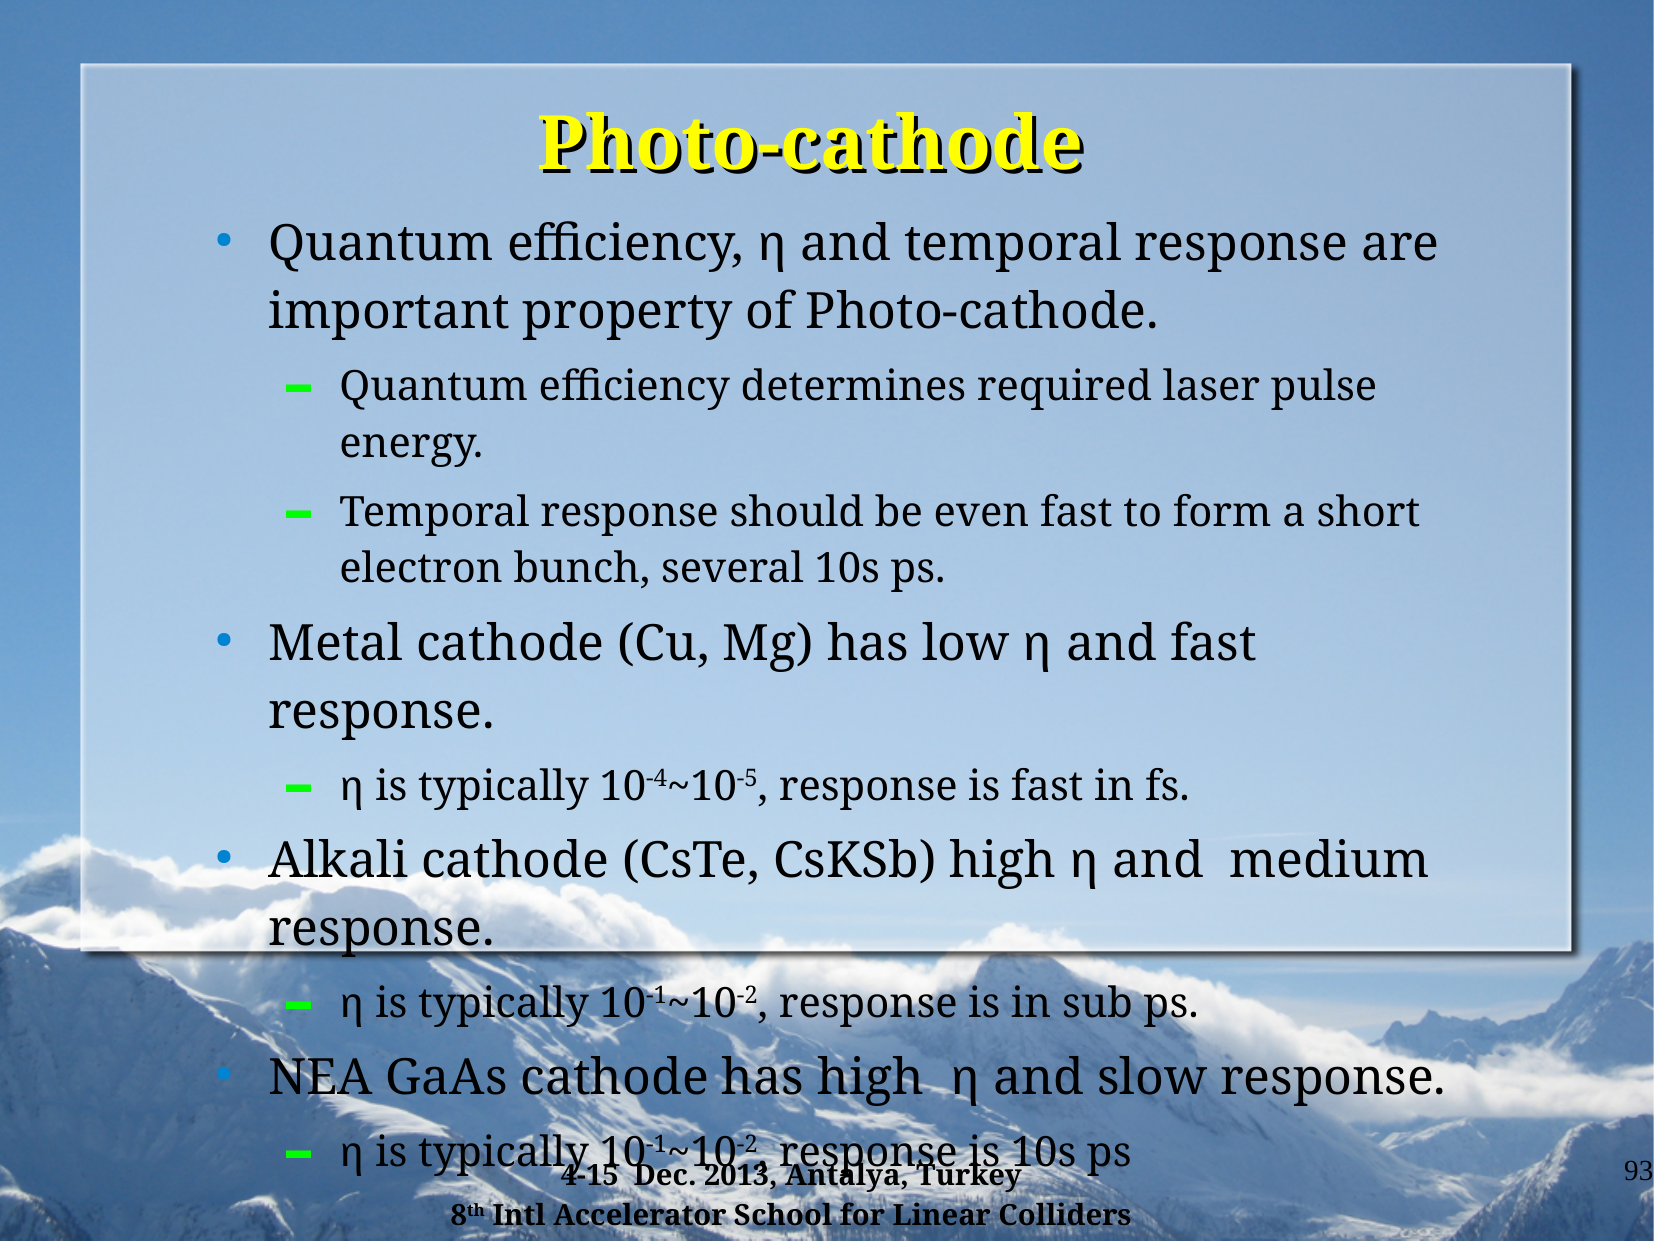

# Photo-cathode
Quantum efficiency, η and temporal response are important property of Photo-cathode.
Quantum efficiency determines required laser pulse energy.
Temporal response should be even fast to form a short electron bunch, several 10s ps.
Metal cathode (Cu, Mg) has low η and fast response.
η is typically 10-4~10-5, response is fast in fs.
Alkali cathode (CsTe, CsKSb) high η and medium response.
η is typically 10-1~10-2, response is in sub ps.
NEA GaAs cathode has high η and slow response.
η is typically 10-1~10-2, response is 10s ps
93